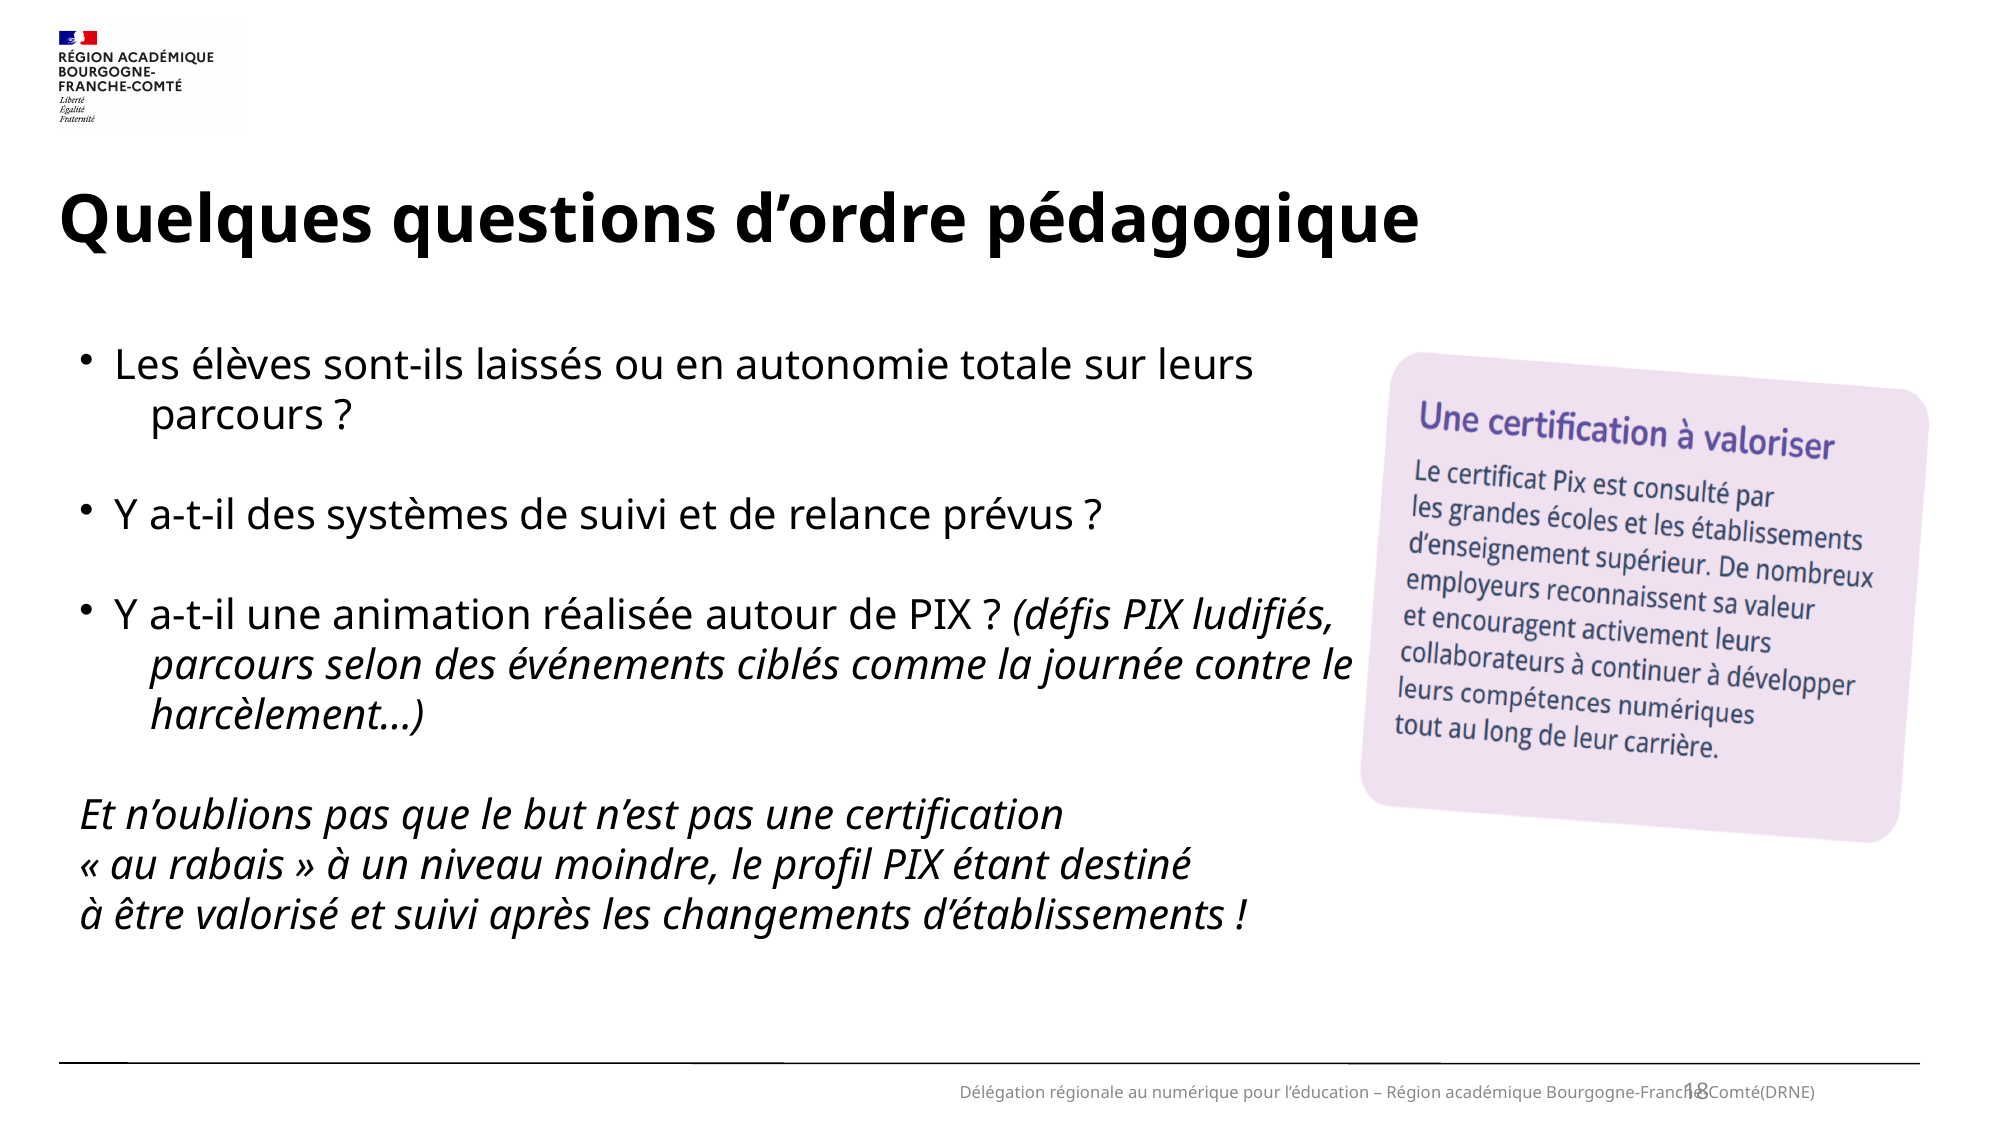

# Quelques questions d’ordre pédagogique
Les élèves sont-ils laissés ou en autonomie totale sur leurs parcours ?
Y a-t-il des systèmes de suivi et de relance prévus ?
Y a-t-il une animation réalisée autour de PIX ? (défis PIX ludifiés, parcours selon des événements ciblés comme la journée contre le harcèlement…)
Et n’oublions pas que le but n’est pas une certification
« au rabais » à un niveau moindre, le profil PIX étant destiné
à être valorisé et suivi après les changements d’établissements !
Délégation régionale au numérique pour l’éducation – Région académique Bourgogne-Franche-Comté(DRNE)